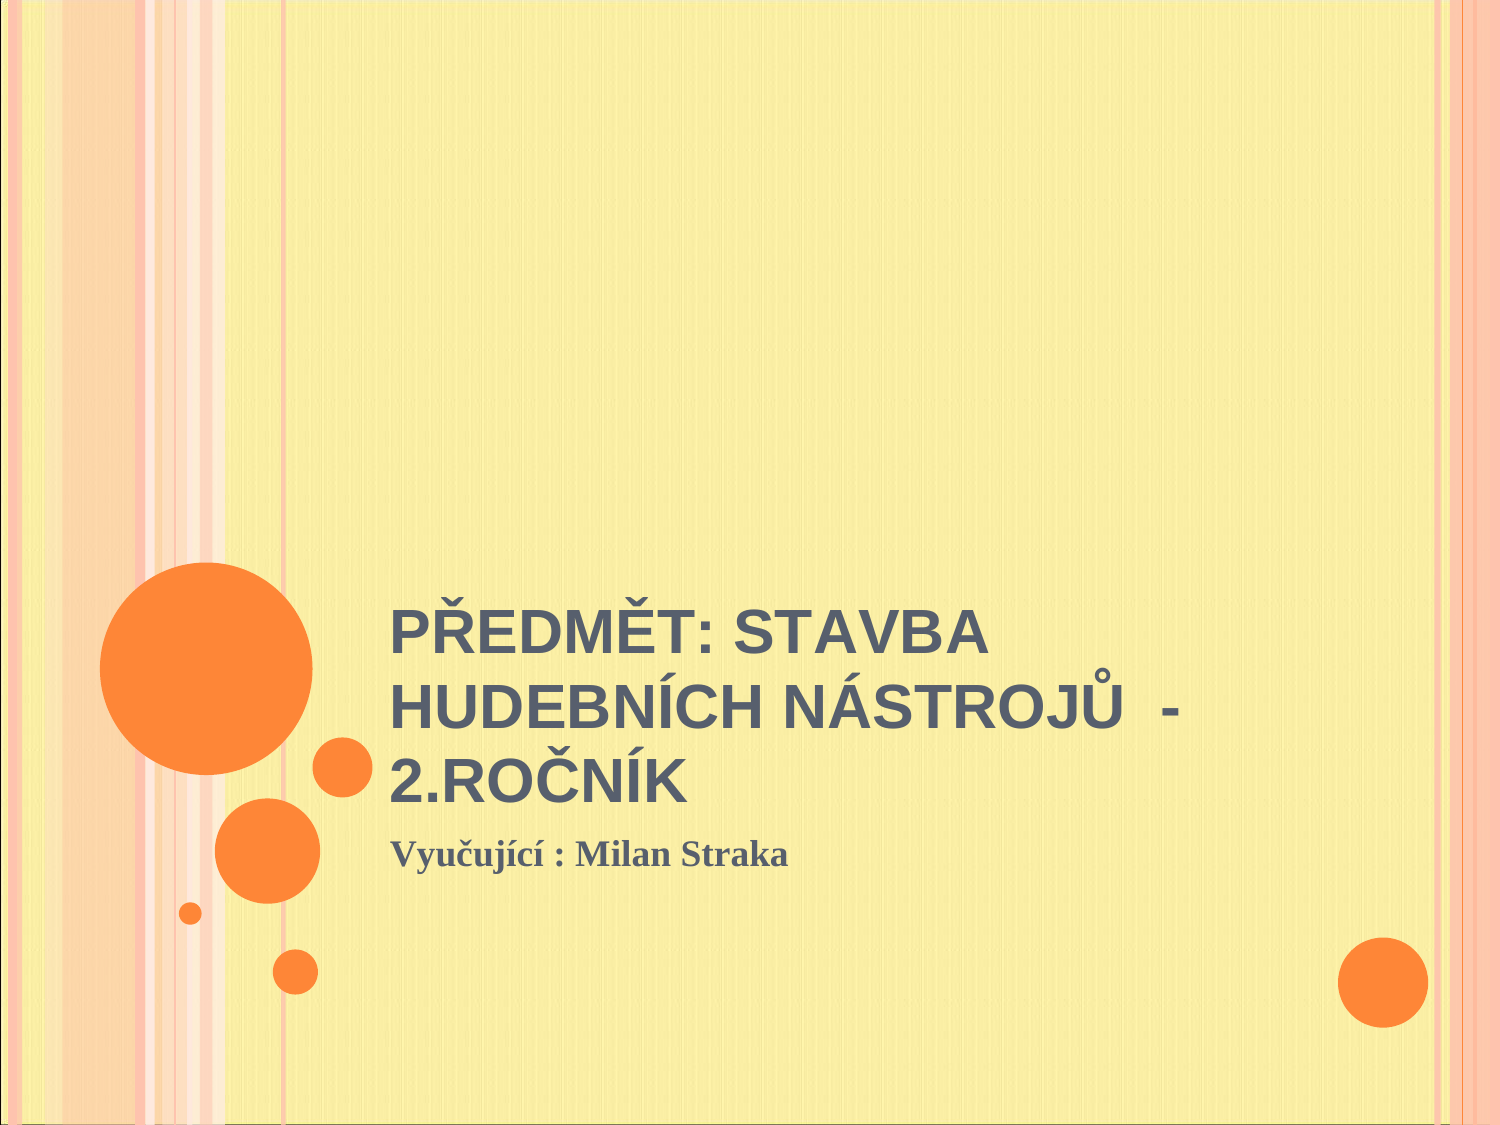

# PŘEDMĚT: STAVBA HUDEBNÍCH NÁSTROJŮ - 2.ROČNÍK
Vyučující : Milan Straka